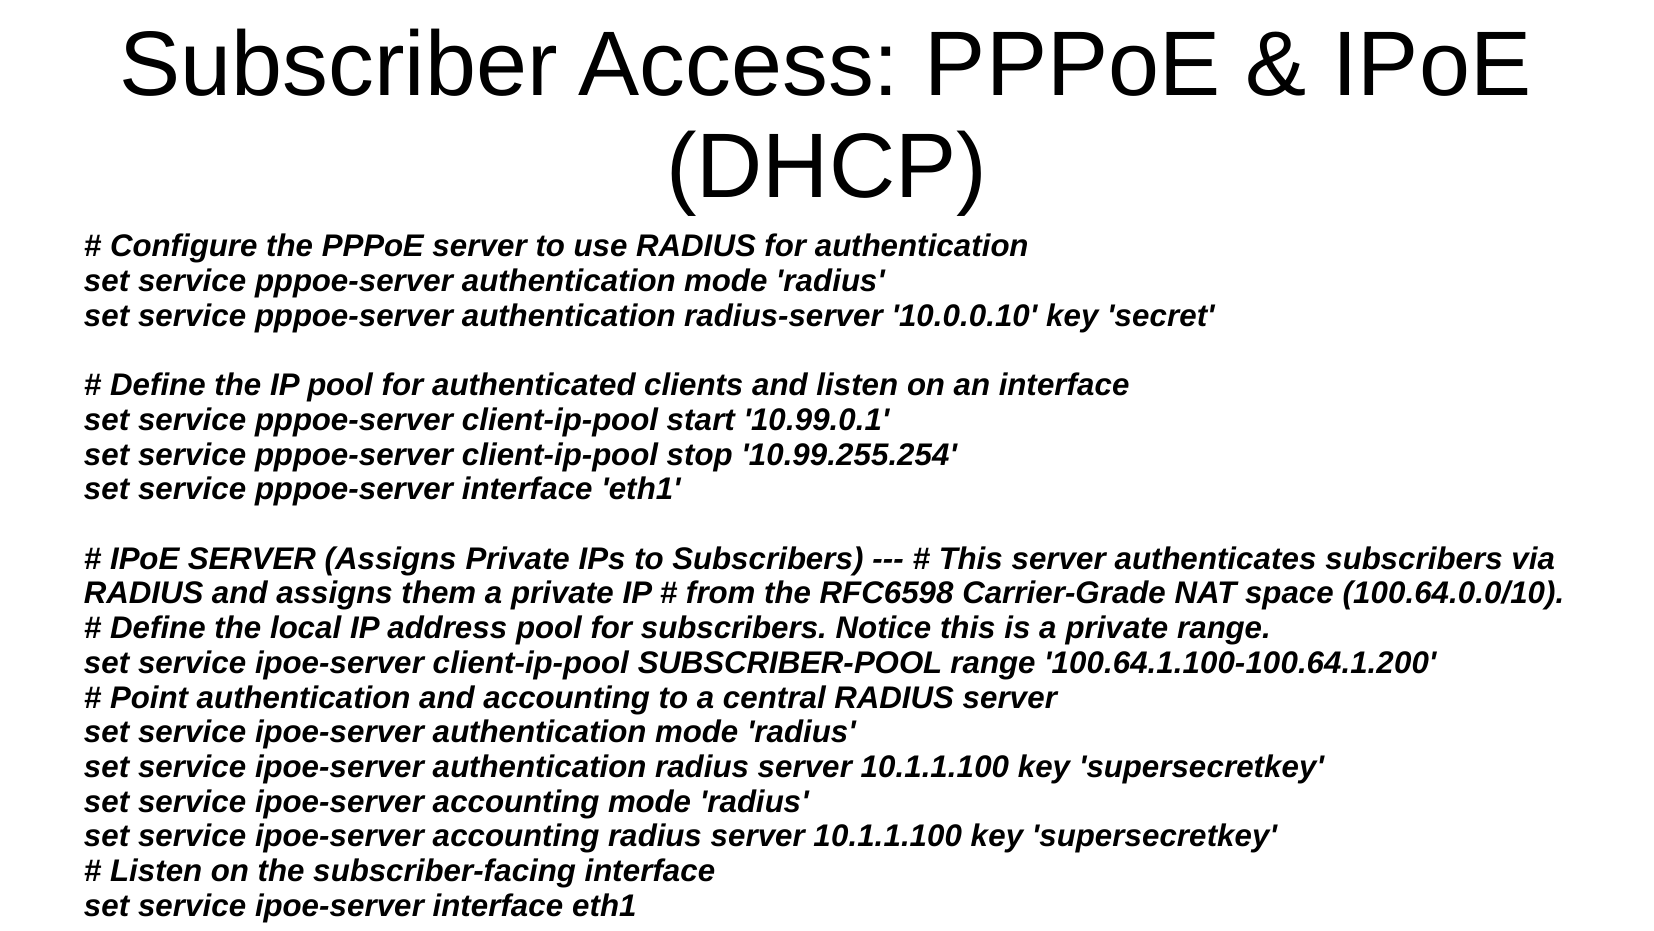

# Subscriber Access: PPPoE & IPoE (DHCP)
# Configure the PPPoE server to use RADIUS for authentication
set service pppoe-server authentication mode 'radius'
set service pppoe-server authentication radius-server '10.0.0.10' key 'secret'
# Define the IP pool for authenticated clients and listen on an interface
set service pppoe-server client-ip-pool start '10.99.0.1'
set service pppoe-server client-ip-pool stop '10.99.255.254'
set service pppoe-server interface 'eth1'
# IPoE SERVER (Assigns Private IPs to Subscribers) --- # This server authenticates subscribers via RADIUS and assigns them a private IP # from the RFC6598 Carrier-Grade NAT space (100.64.0.0/10).
# Define the local IP address pool for subscribers. Notice this is a private range.
set service ipoe-server client-ip-pool SUBSCRIBER-POOL range '100.64.1.100-100.64.1.200'
# Point authentication and accounting to a central RADIUS server
set service ipoe-server authentication mode 'radius'
set service ipoe-server authentication radius server 10.1.1.100 key 'supersecretkey'
set service ipoe-server accounting mode 'radius'
set service ipoe-server accounting radius server 10.1.1.100 key 'supersecretkey'
# Listen on the subscriber-facing interface
set service ipoe-server interface eth1